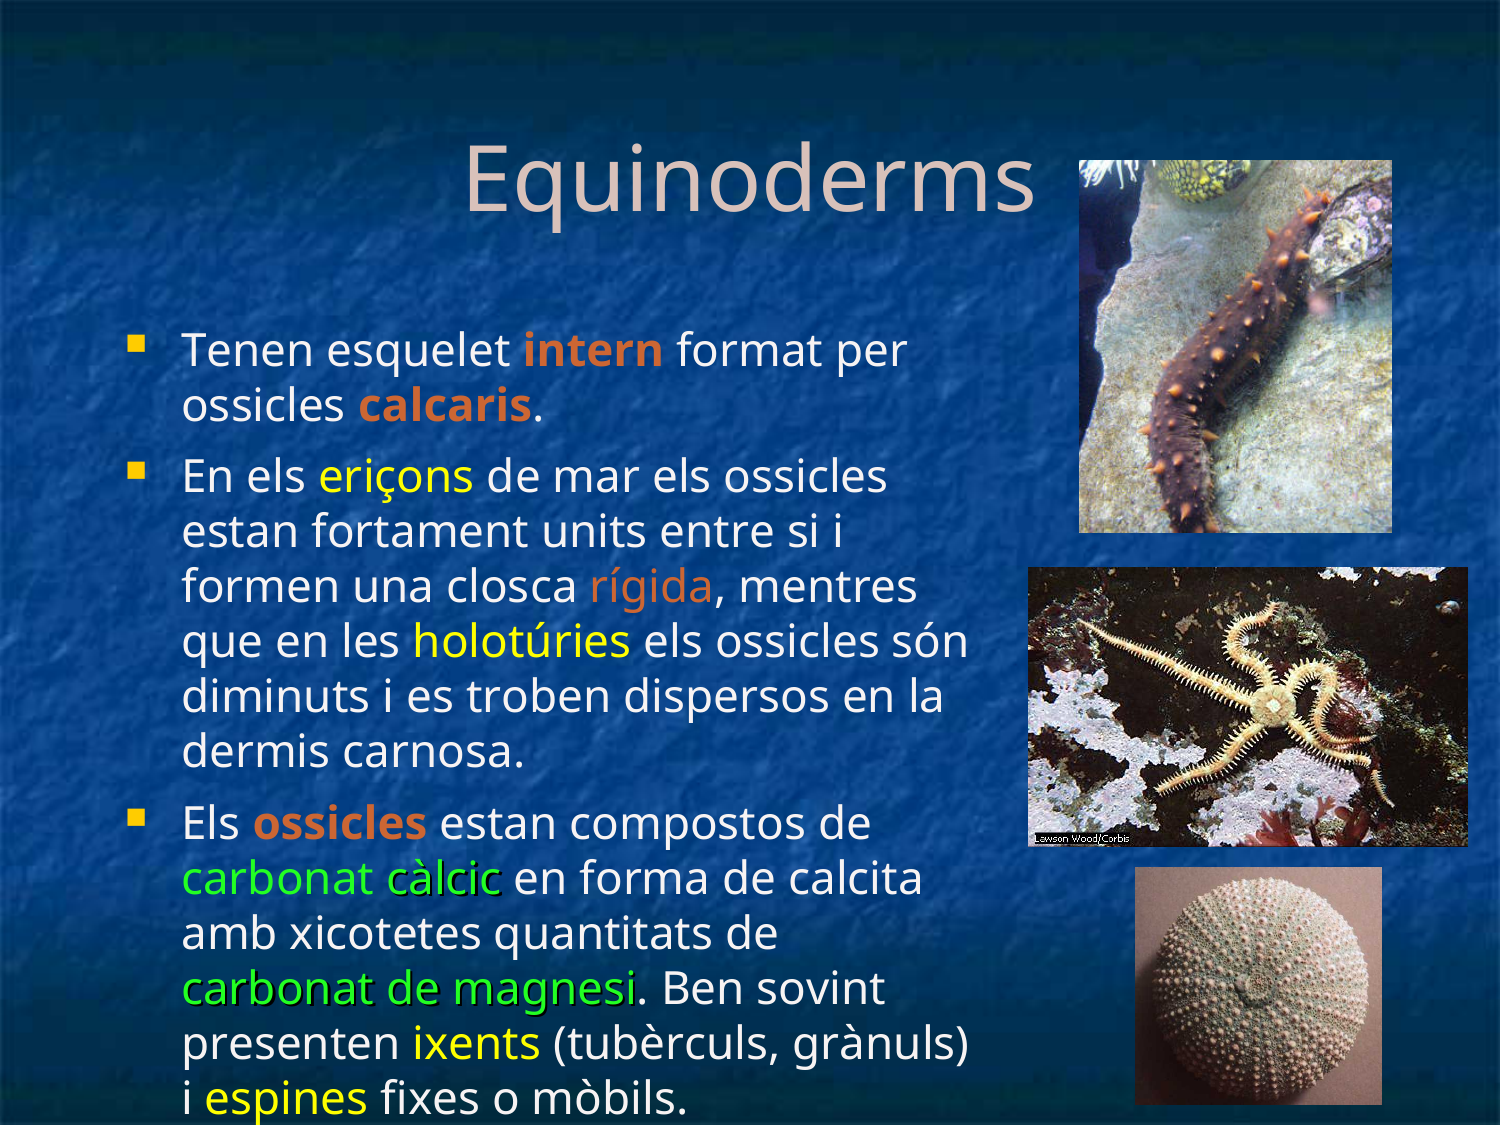

# Equinoderms
Tenen esquelet intern format per ossicles calcaris.
En els eriçons de mar els ossicles estan fortament units entre si i formen una closca rígida, mentres que en les holotúries els ossicles són diminuts i es troben dispersos en la dermis carnosa.
Els ossicles estan compostos de carbonat càlcic en forma de calcita amb xicotetes quantitats de carbonat de magnesi. Ben sovint presenten ixents (tubèrculs, grànuls) i espines fixes o mòbils.